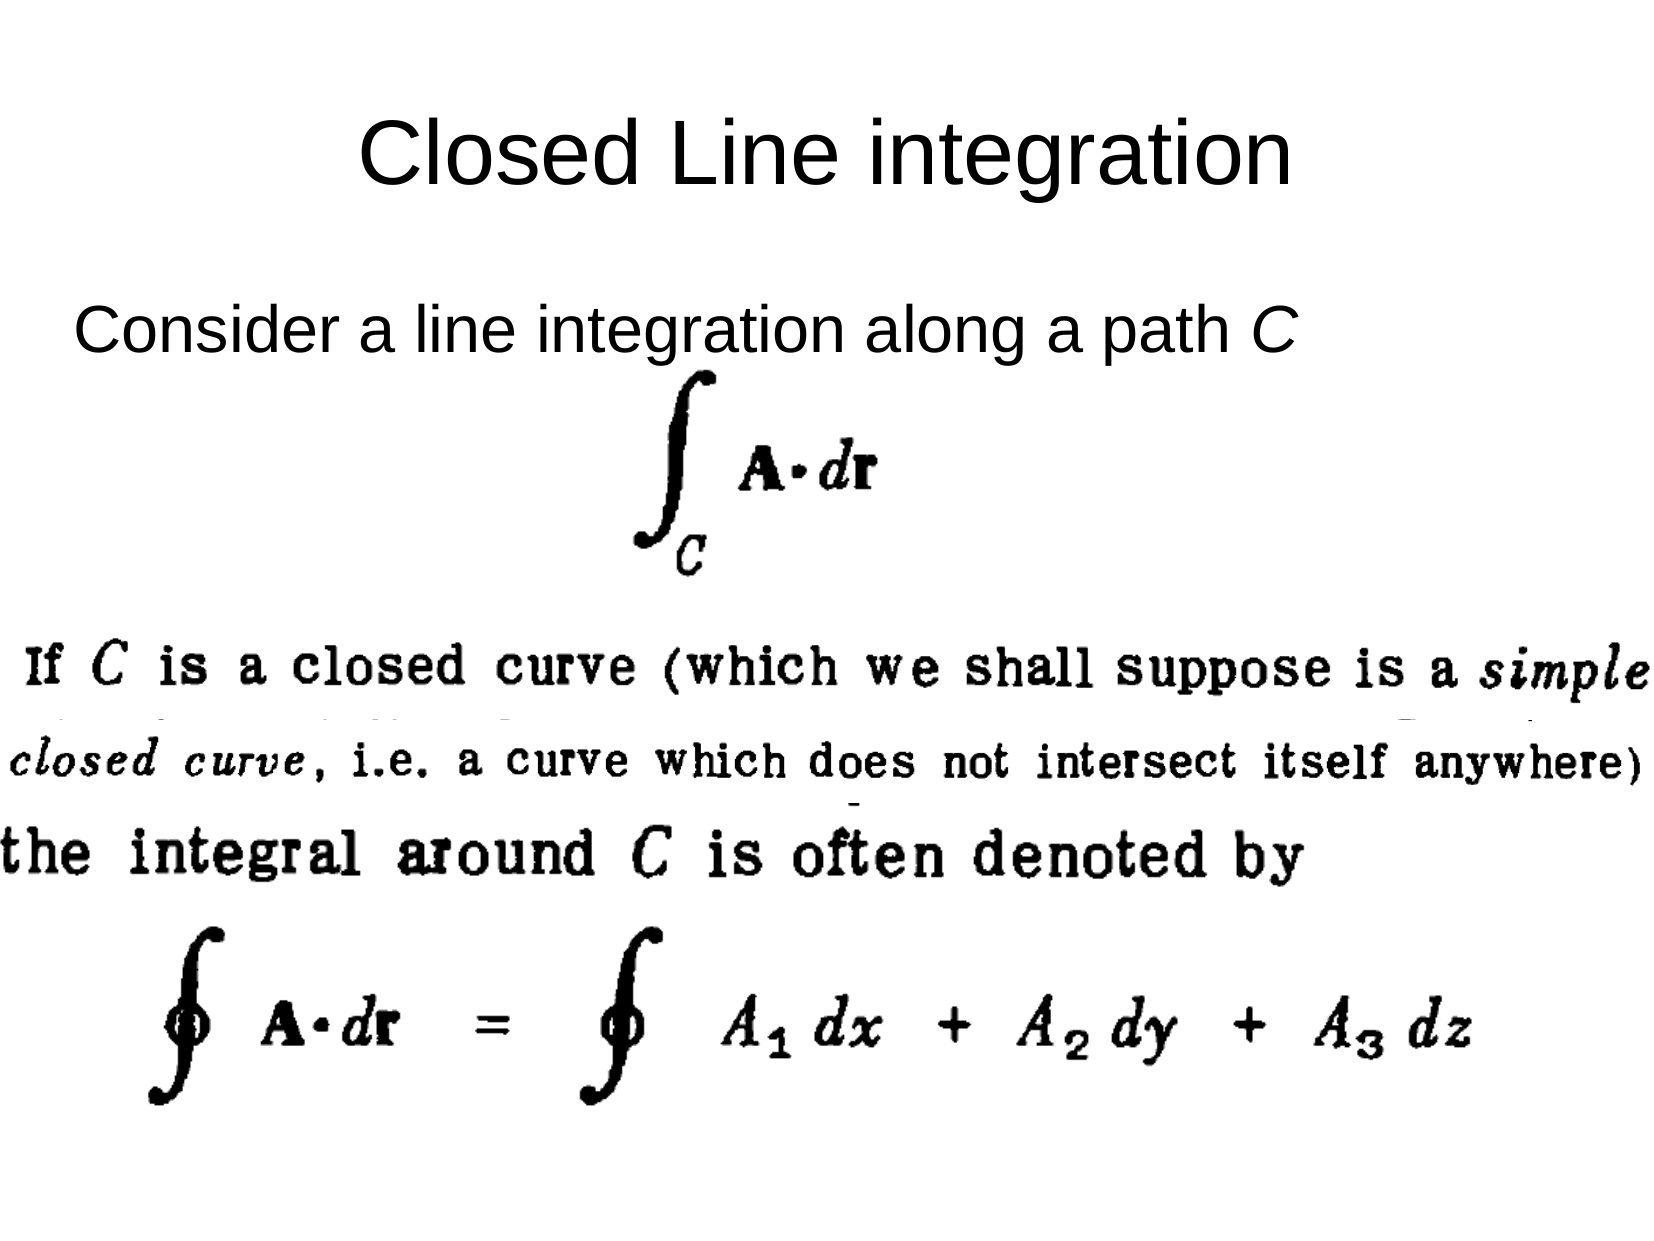

# Closed Line integration
Consider a line integration along a path C